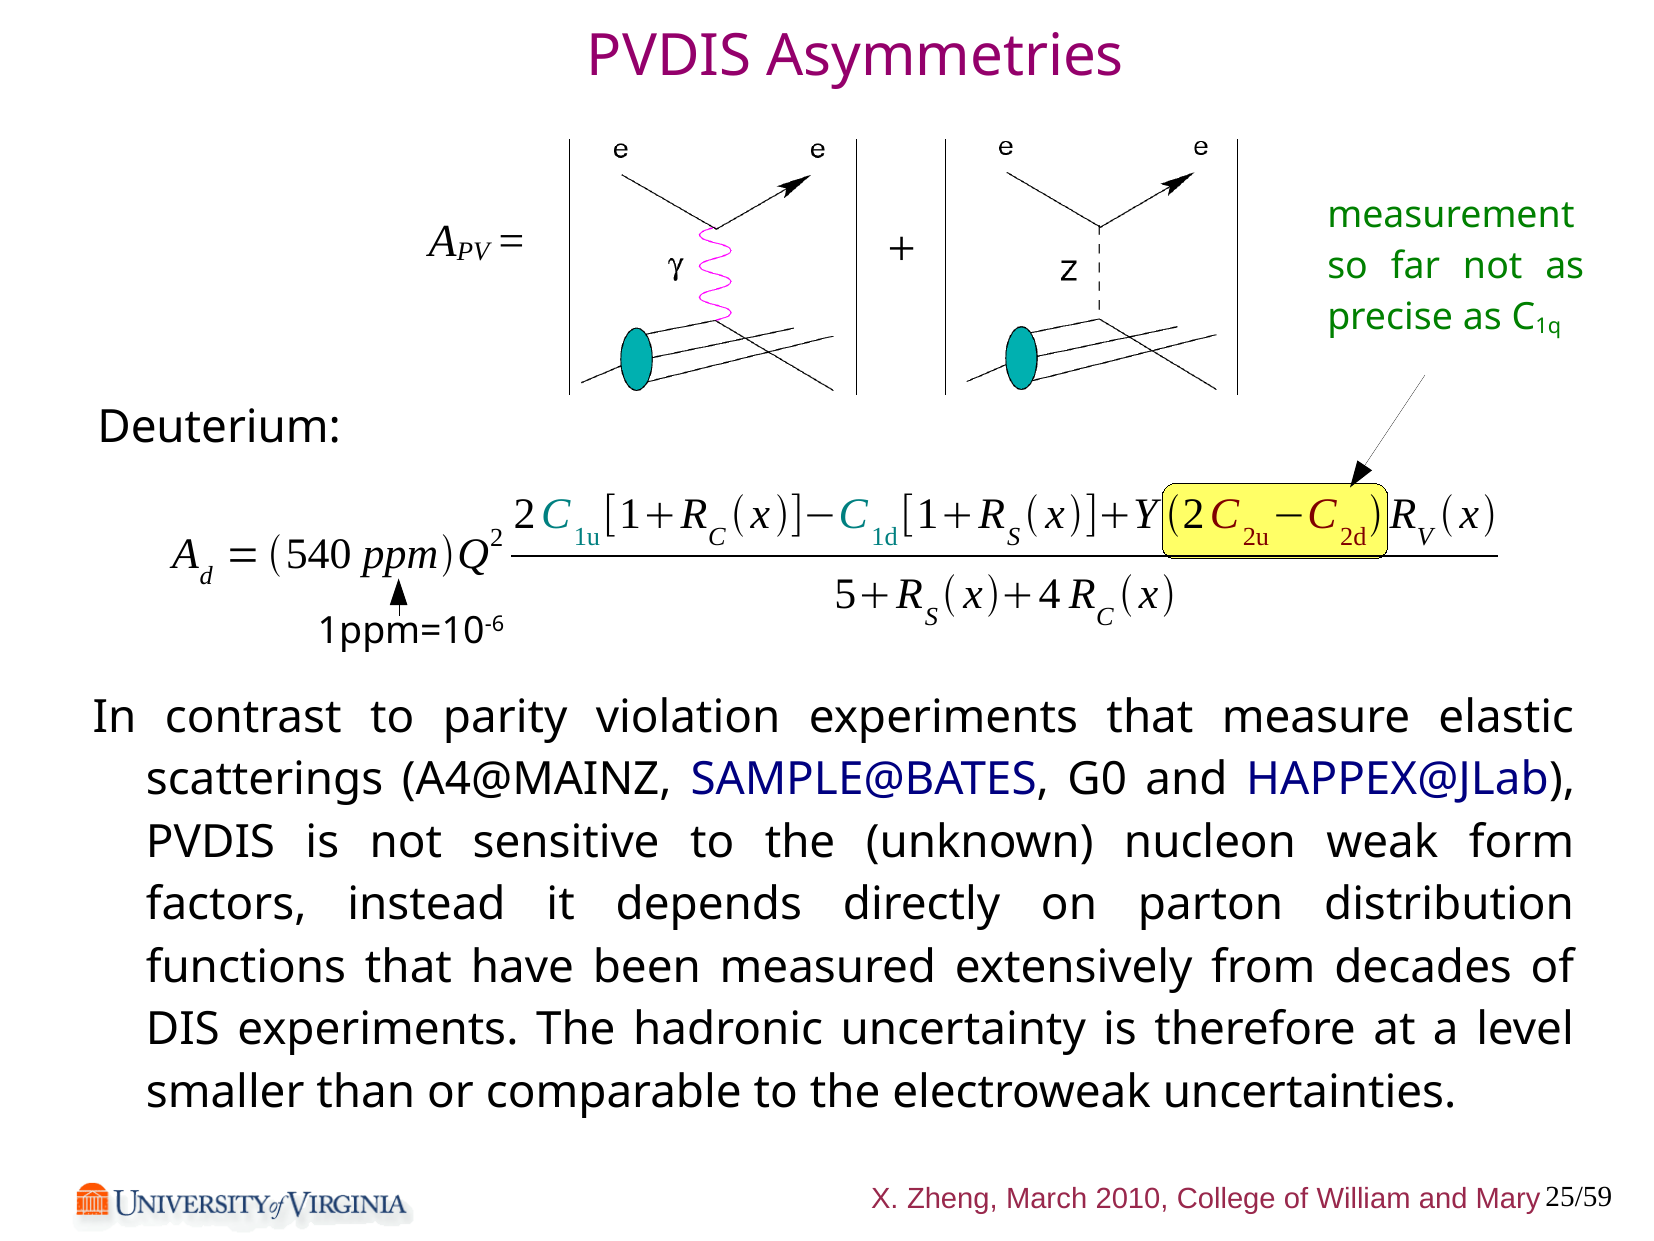

PVDIS Asymmetries
APV =
+
measurement so far not as precise as C1q
# Deuterium:
1ppm=10-6
In contrast to parity violation experiments that measure elastic scatterings (A4@MAINZ, SAMPLE@BATES, G0 and HAPPEX@JLab), PVDIS is not sensitive to the (unknown) nucleon weak form factors, instead it depends directly on parton distribution functions that have been measured extensively from decades of DIS experiments. The hadronic uncertainty is therefore at a level smaller than or comparable to the electroweak uncertainties.